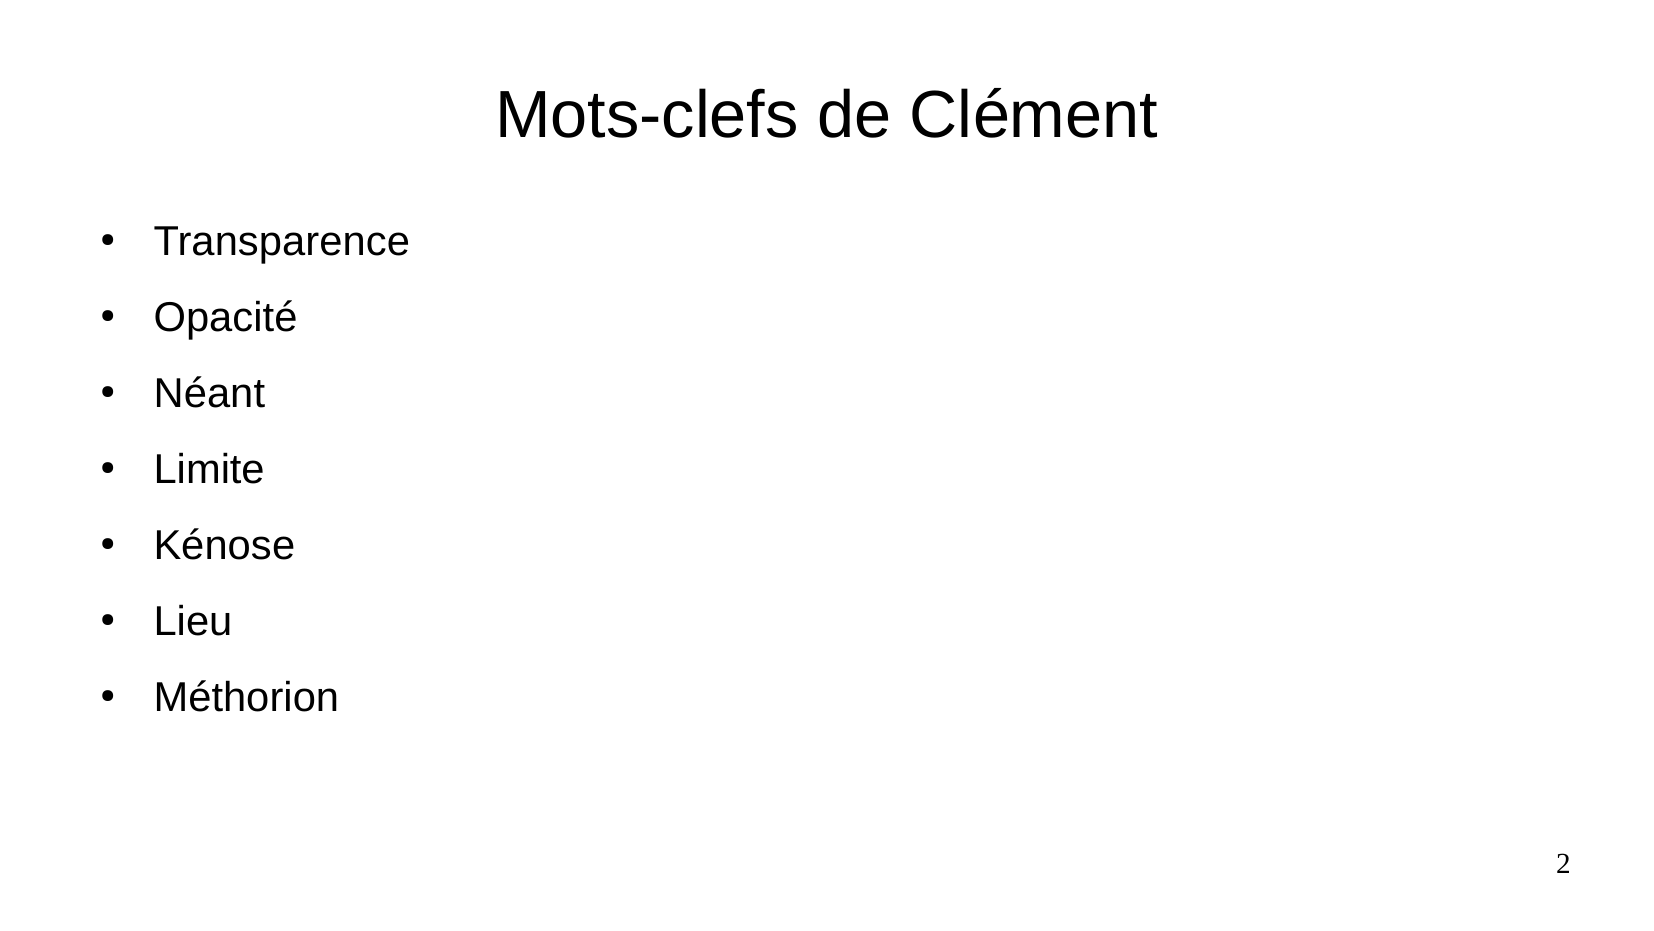

# Mots-clefs de Clément
Transparence
Opacité
Néant
Limite
Kénose
Lieu
Méthorion
2